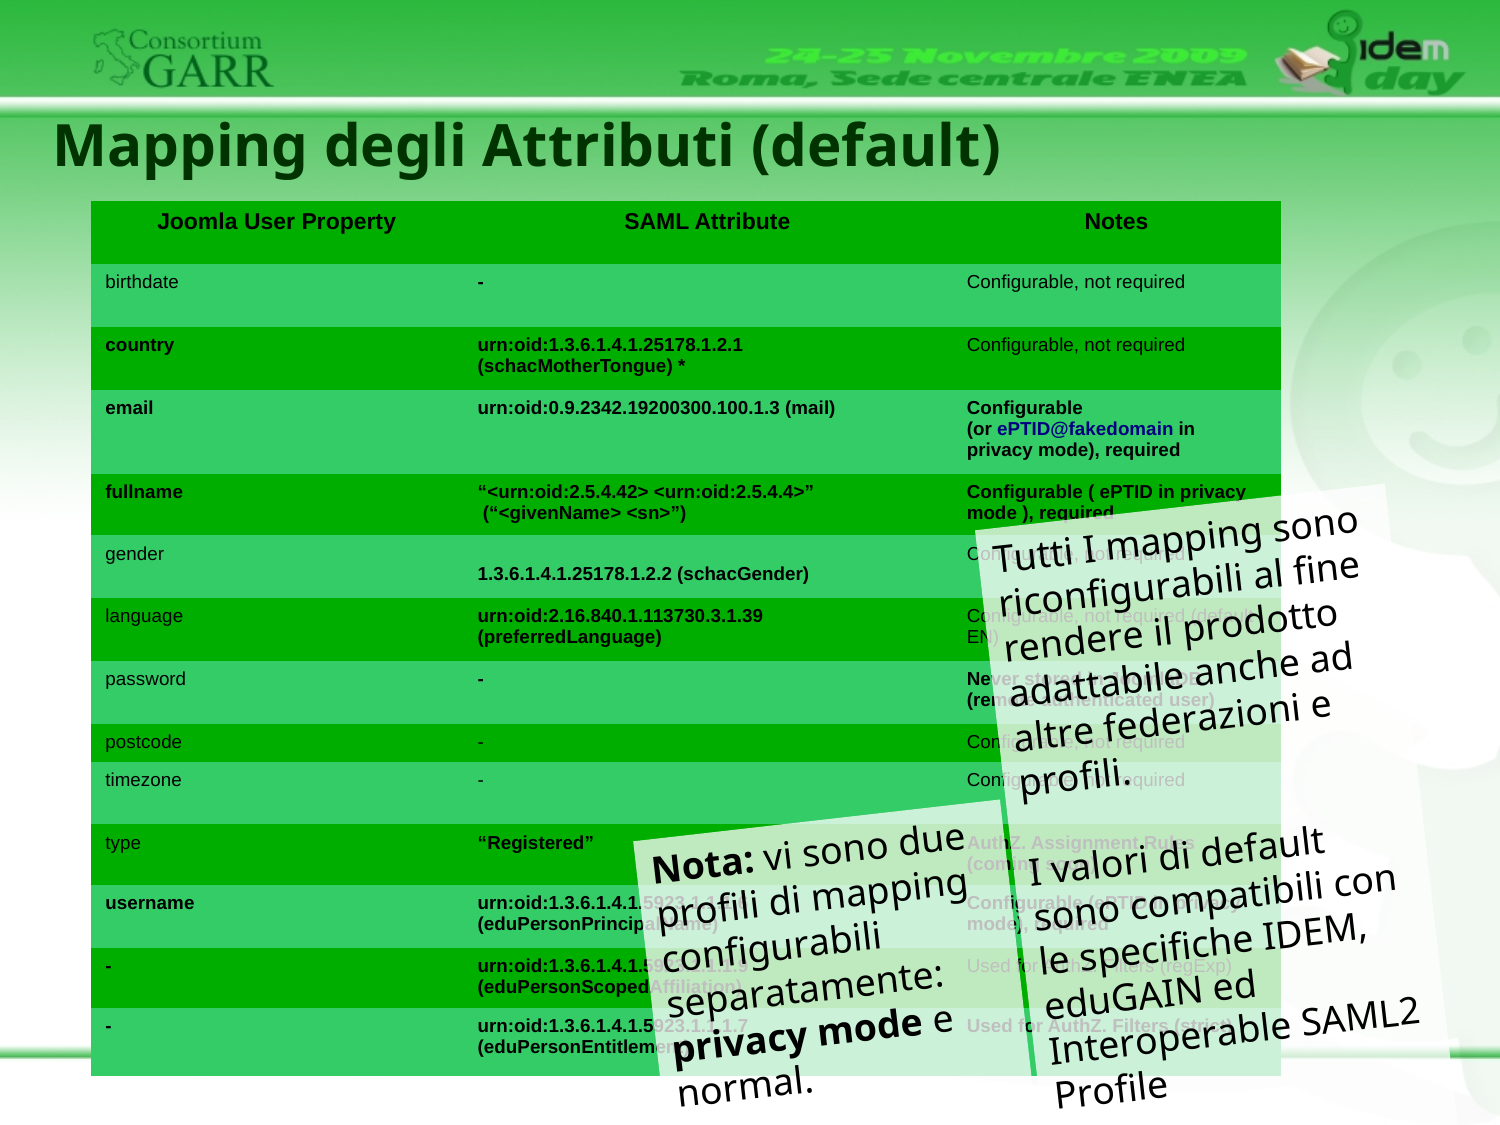

# Mapping degli Attributi (default)
| Joomla User Property | SAML Attribute | Notes |
| --- | --- | --- |
| birthdate | - | Configurable, not required |
| country | urn:oid:1.3.6.1.4.1.25178.1.2.1 (schacMotherTongue) \* | Configurable, not required |
| email | urn:oid:0.9.2342.19200300.100.1.3 (mail) | Configurable (or ePTID@fakedomain in privacy mode), required |
| fullname | “<urn:oid:2.5.4.42> <urn:oid:2.5.4.4>” (“<givenName> <sn>”) | Configurable ( ePTID in privacy mode ), required |
| gender | 1.3.6.1.4.1.25178.1.2.2 (schacGender) | Configurable, not required |
| language | urn:oid:2.16.840.1.113730.3.1.39 (preferredLanguage) | Configurable, not required (default EN) |
| password | - | Never stored in JoomlaDB (remote authenticated user) |
| postcode | - | Configurable, not required |
| timezone | - | Configurable, not required |
| type | “Registered” | AuthZ. Assignment Rules (coming soon) |
| username | urn:oid:1.3.6.1.4.1.5923.1.1.1.6 (eduPersonPrincipalName) | Configurable (ePTID in privacy mode), required |
| - | urn:oid:1.3.6.1.4.1.5923.1.1.1.9 (eduPersonScopedAffiliation) | Used for AuthZ. Filters (regExp) |
| - | urn:oid:1.3.6.1.4.1.5923.1.1.1.7 (eduPersonEntitlement) | Used for AuthZ. Filters (strict) |
Tutti I mapping sono riconfigurabili al fine rendere il prodotto adattabile anche ad altre federazioni e profili.
I valori di default sono compatibili con le specifiche IDEM, eduGAIN ed Interoperable SAML2 Profile
Nota: vi sono due profili di mapping configurabili separatamente: privacy mode e normal.